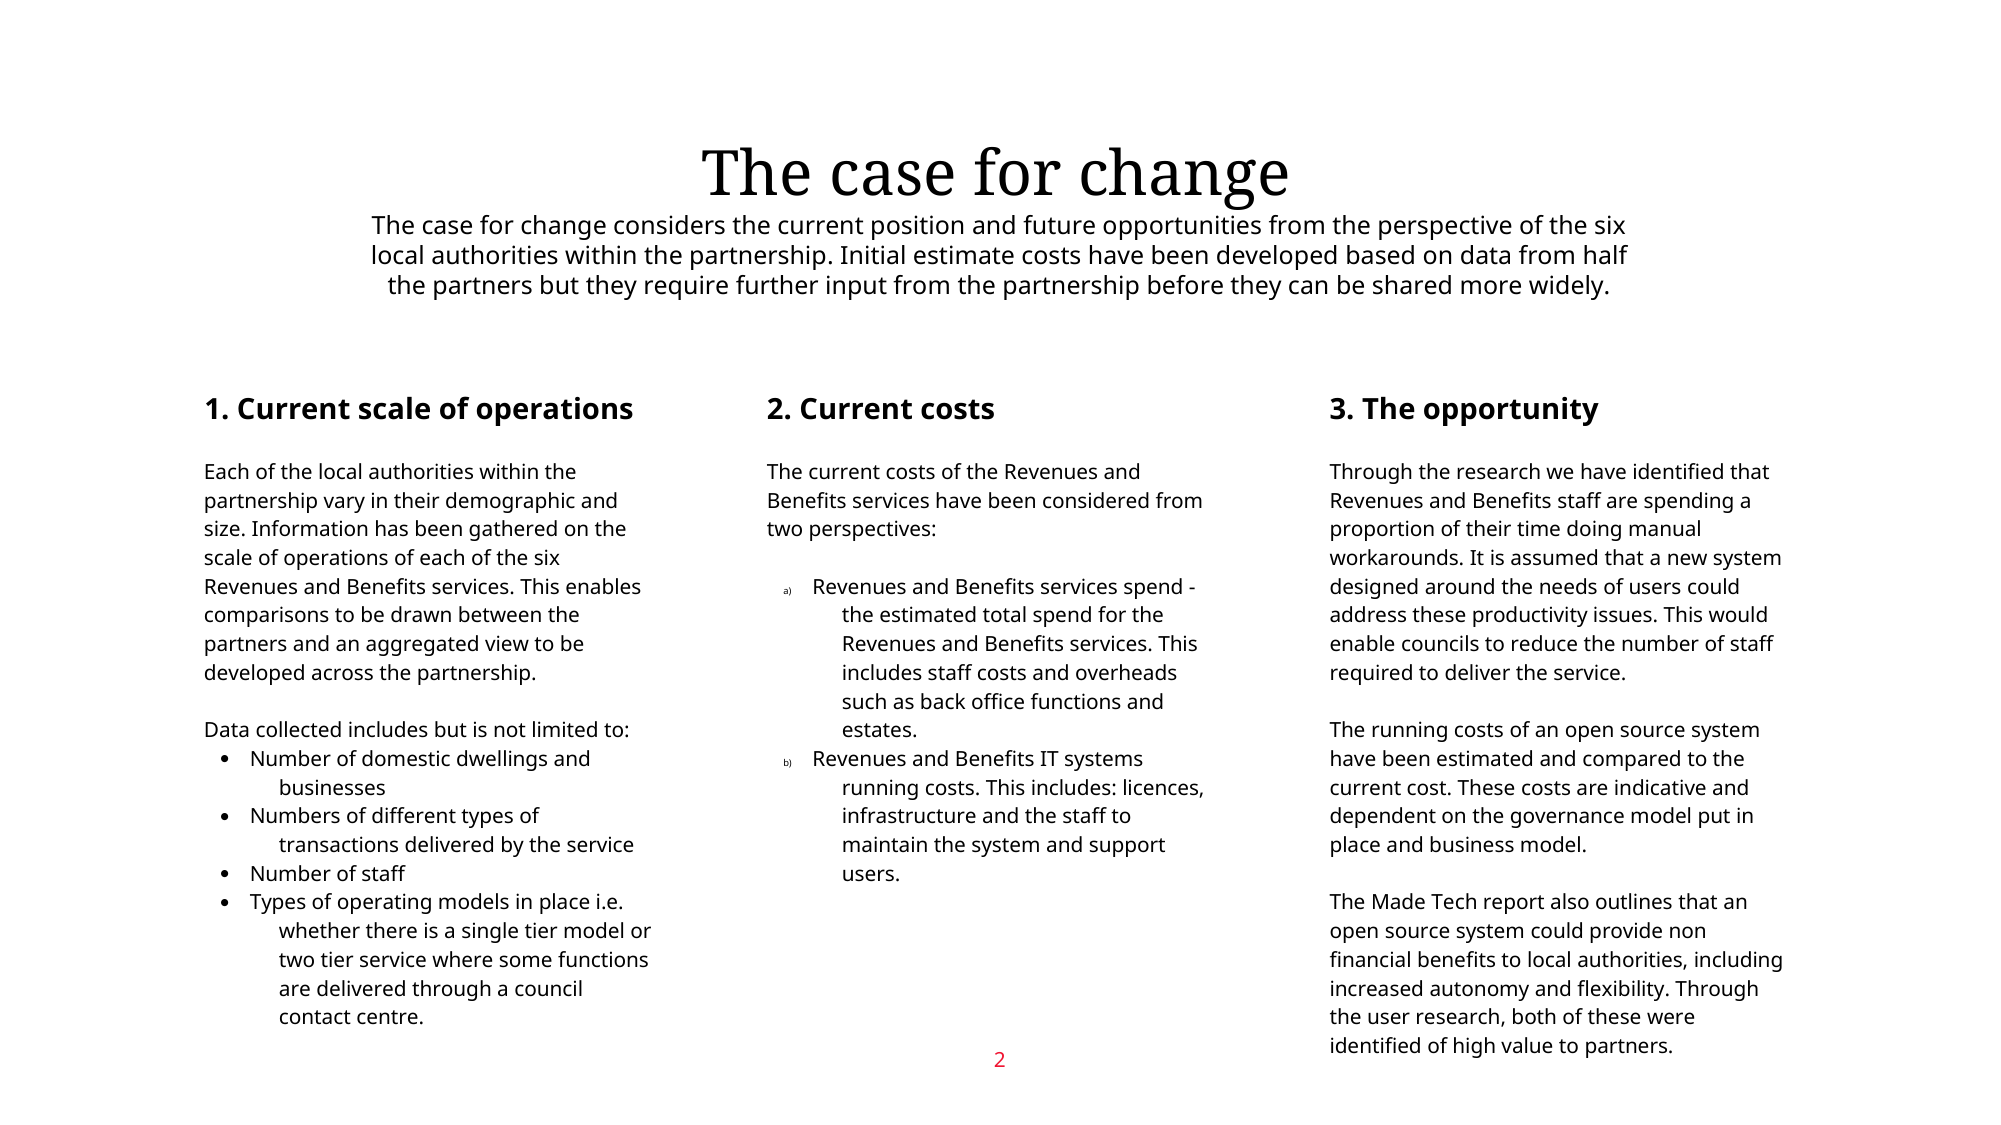

The case for change
The case for change considers the current position and future opportunities from the perspective of the six local authorities within the partnership. Initial estimate costs have been developed based on data from half the partners but they require further input from the partnership before they can be shared more widely.
1. Current scale of operations
Each of the local authorities within the partnership vary in their demographic and size. Information has been gathered on the scale of operations of each of the six Revenues and Benefits services. This enables comparisons to be drawn between the partners and an aggregated view to be developed across the partnership.
Data collected includes but is not limited to:
Number of domestic dwellings and businesses
Numbers of different types of transactions delivered by the service
Number of staff
Types of operating models in place i.e. whether there is a single tier model or two tier service where some functions are delivered through a council contact centre.
2. Current costs
The current costs of the Revenues and Benefits services have been considered from two perspectives:
Revenues and Benefits services spend - the estimated total spend for the Revenues and Benefits services. This includes staff costs and overheads such as back office functions and estates.
Revenues and Benefits IT systems running costs. This includes: licences, infrastructure and the staff to maintain the system and support users.
3. The opportunity
Through the research we have identified that Revenues and Benefits staff are spending a proportion of their time doing manual workarounds. It is assumed that a new system designed around the needs of users could address these productivity issues. This would enable councils to reduce the number of staff required to deliver the service.
The running costs of an open source system have been estimated and compared to the current cost. These costs are indicative and dependent on the governance model put in place and business model.
The Made Tech report also outlines that an open source system could provide non financial benefits to local authorities, including increased autonomy and flexibility. Through the user research, both of these were identified of high value to partners.